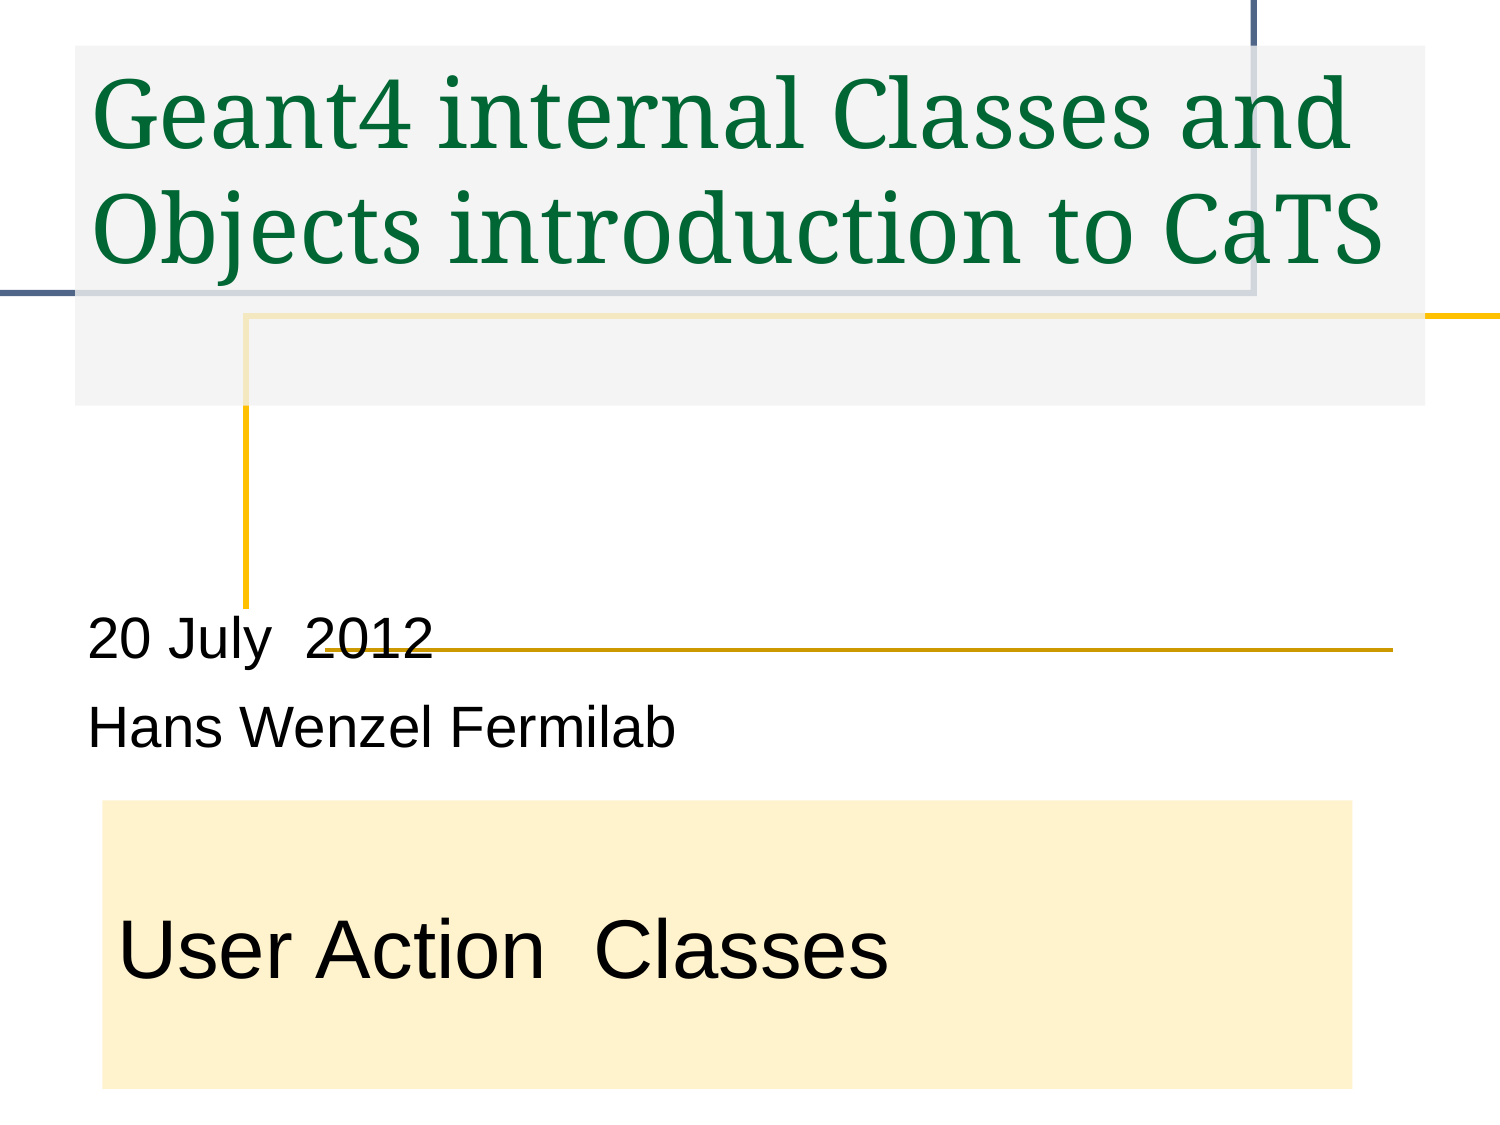

# Geant4 internal Classes and Objects introduction to CaTS
20 July 2012
Hans Wenzel Fermilab
User Action Classes